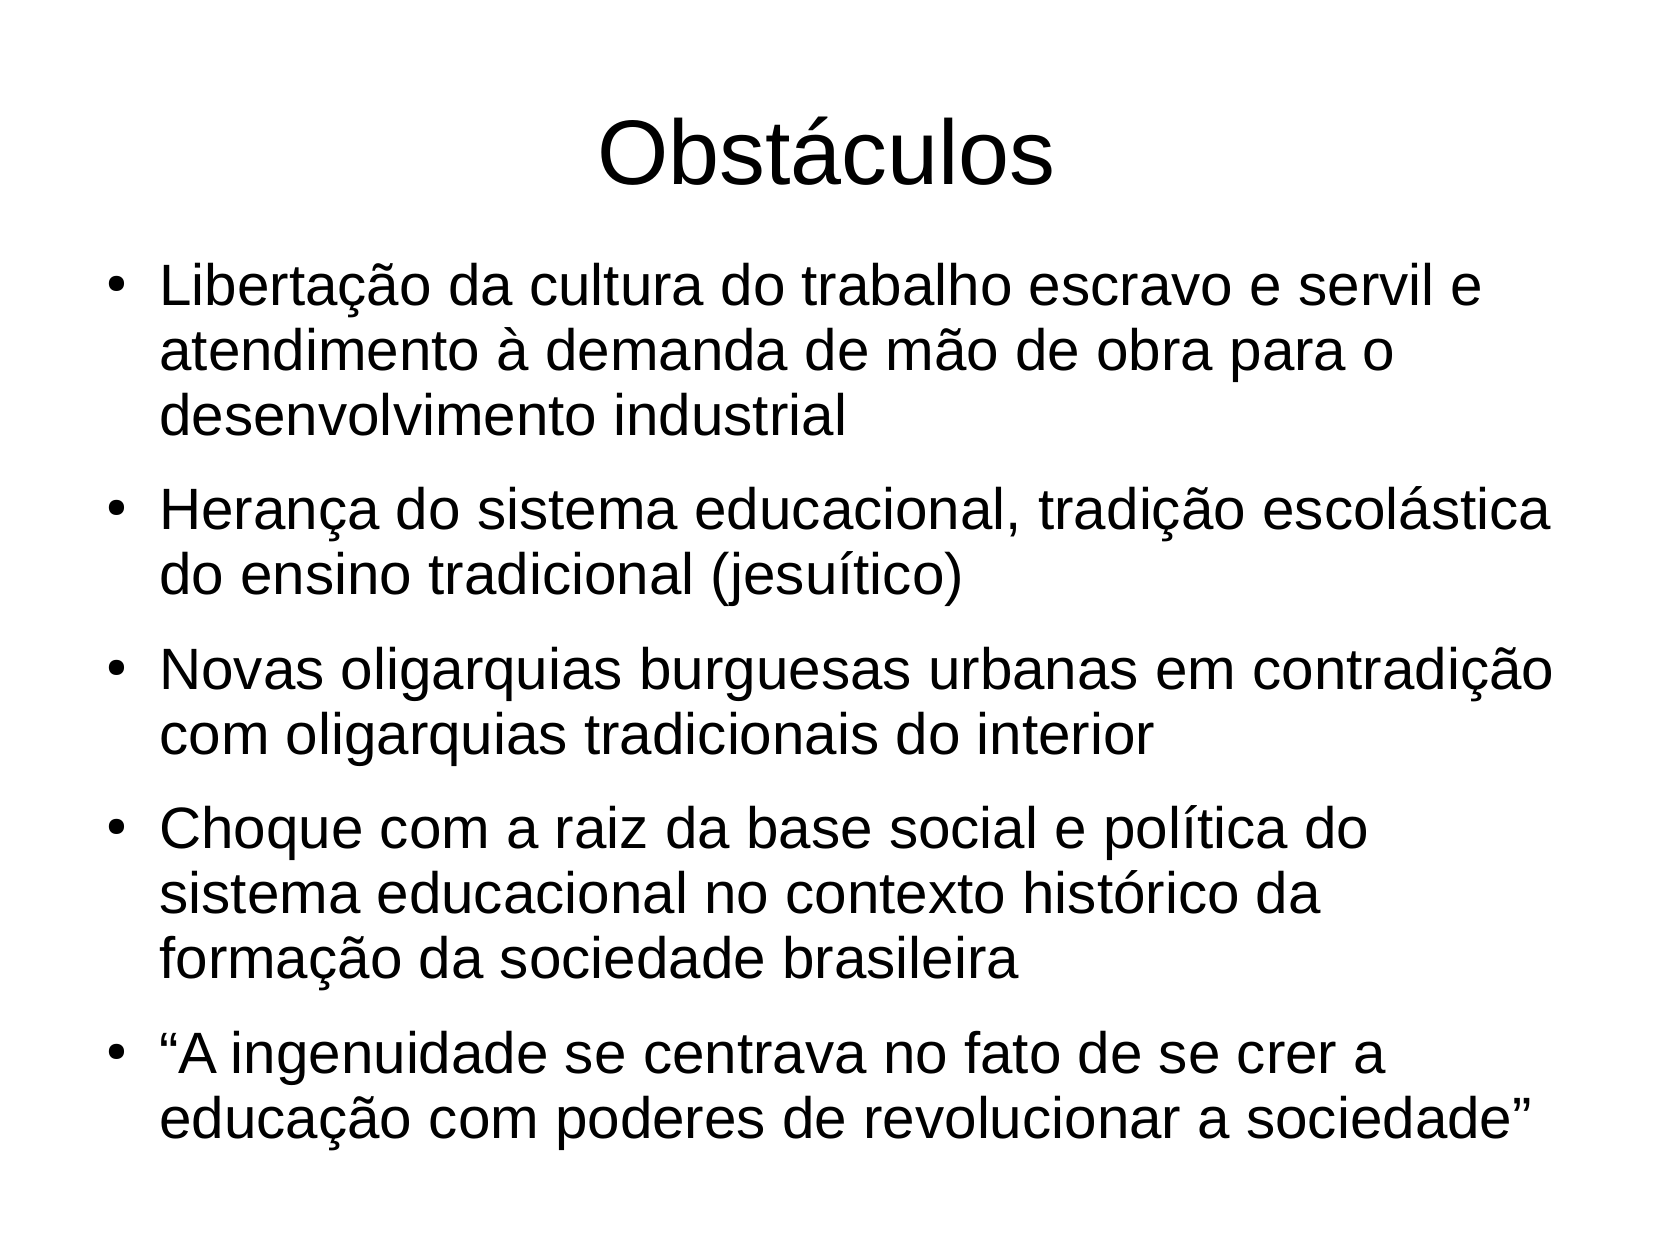

# Obstáculos
Libertação da cultura do trabalho escravo e servil e atendimento à demanda de mão de obra para o desenvolvimento industrial
Herança do sistema educacional, tradição escolástica do ensino tradicional (jesuítico)
Novas oligarquias burguesas urbanas em contradição com oligarquias tradicionais do interior
Choque com a raiz da base social e política do sistema educacional no contexto histórico da formação da sociedade brasileira
“A ingenuidade se centrava no fato de se crer a educação com poderes de revolucionar a sociedade”